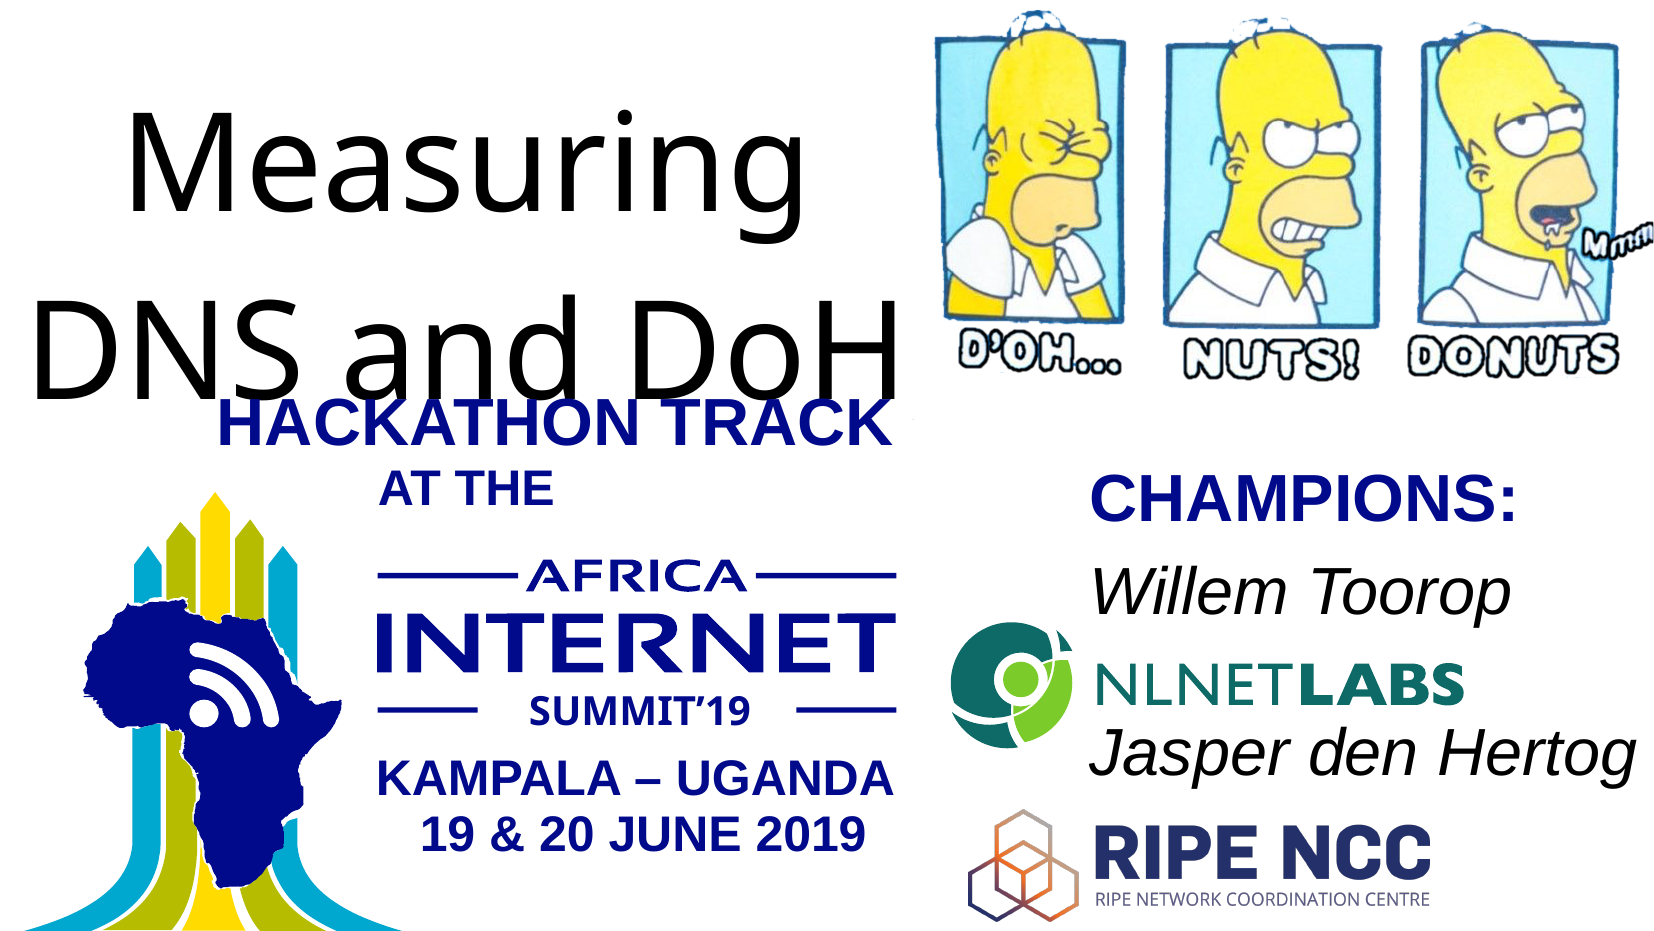

# Measuring DNS and DoH
HACKATHON TRACK
AT THE
CHAMPIONS:
Willem Toorop
Jasper den Hertog
KAMPALA – UGANDA
19 & 20 JUNE 2019